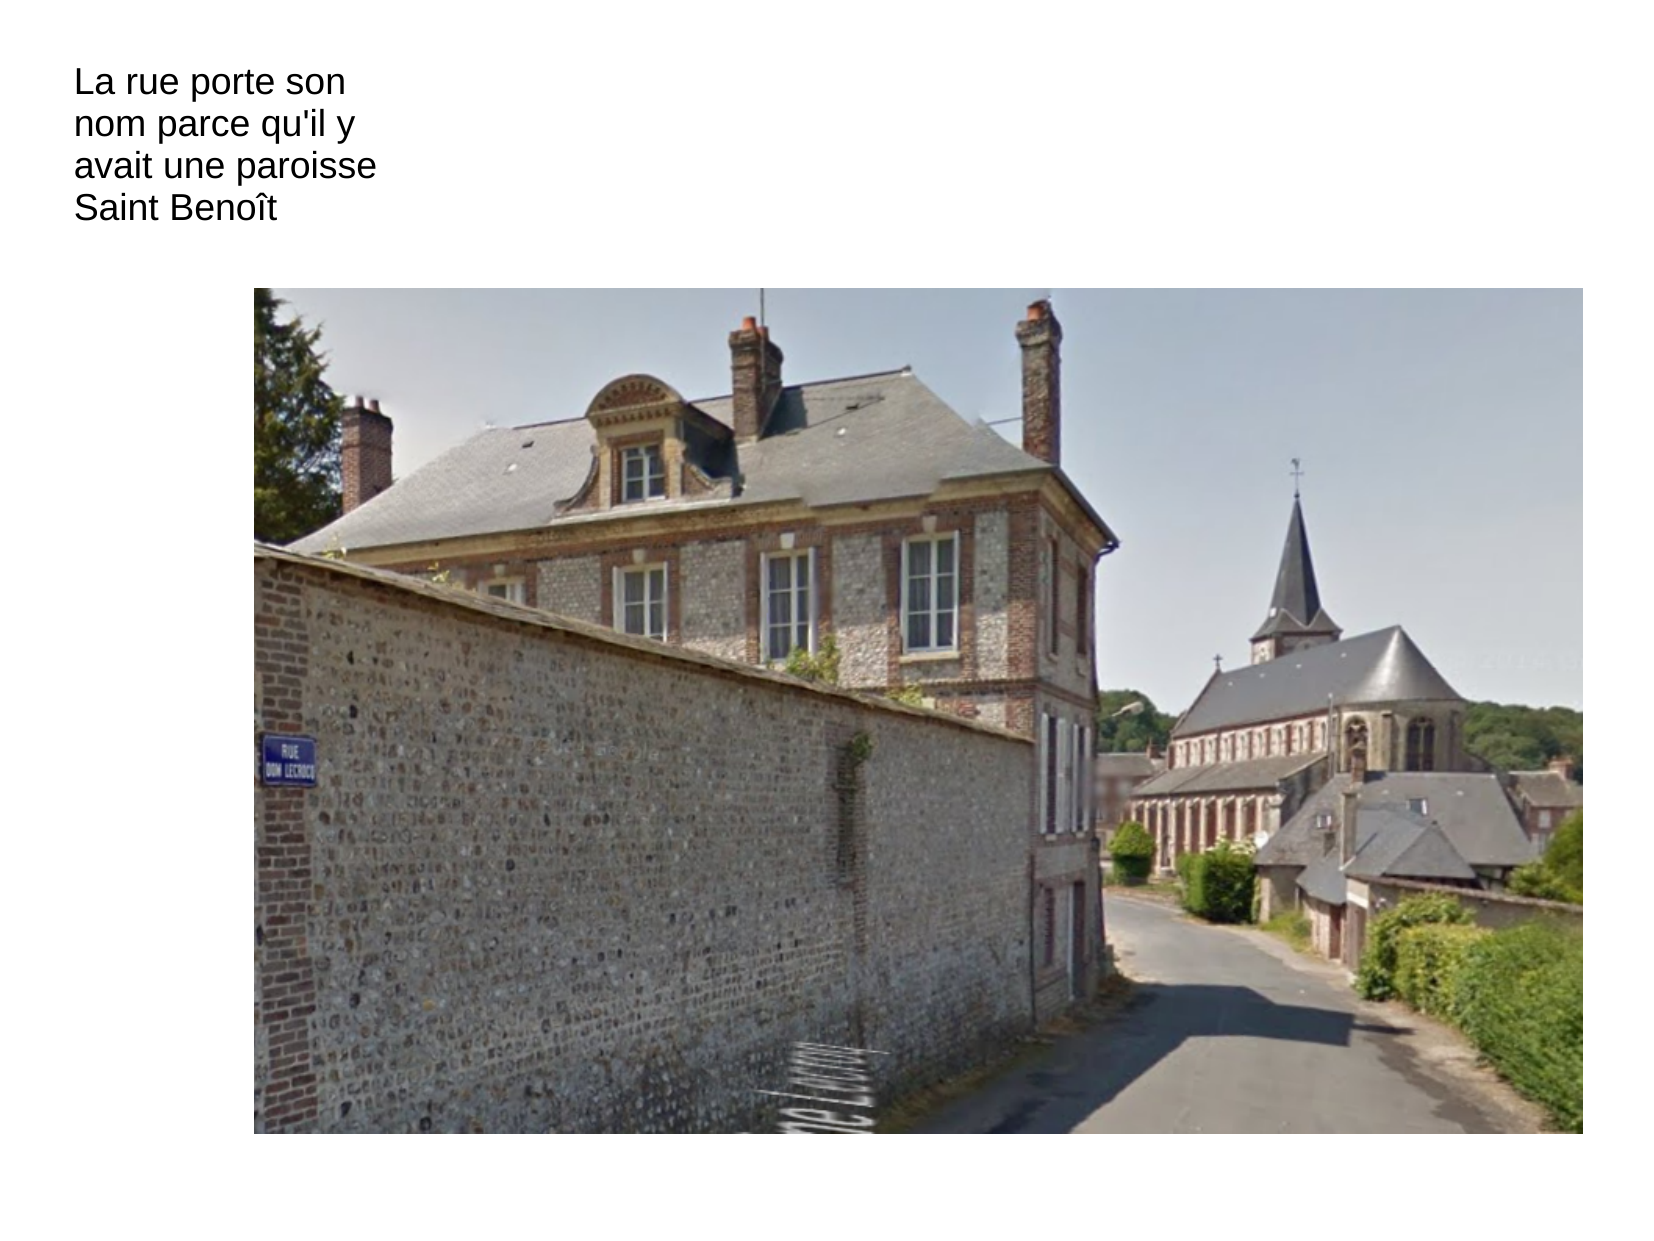

La rue porte son nom parce qu'il y avait une paroisse Saint Benoît
SAINT BENOÎT